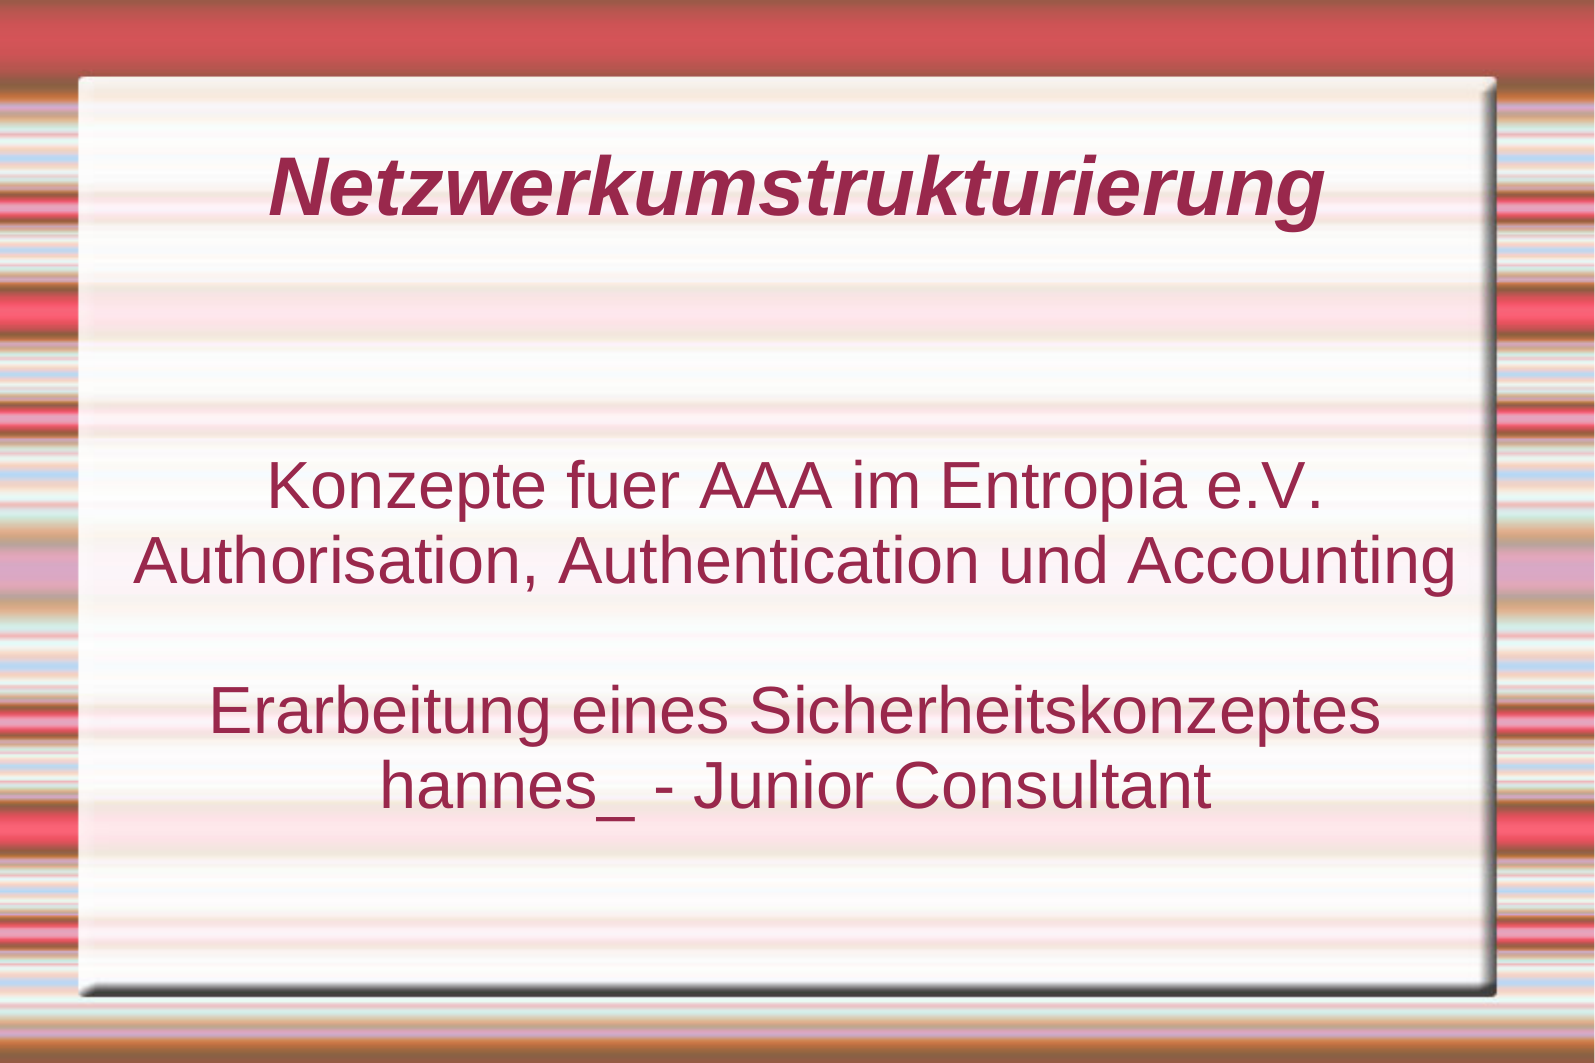

# Netzwerkumstrukturierung
Konzepte fuer AAA im Entropia e.V.
Authorisation, Authentication und Accounting
Erarbeitung eines Sicherheitskonzeptes
hannes_ - Junior Consultant